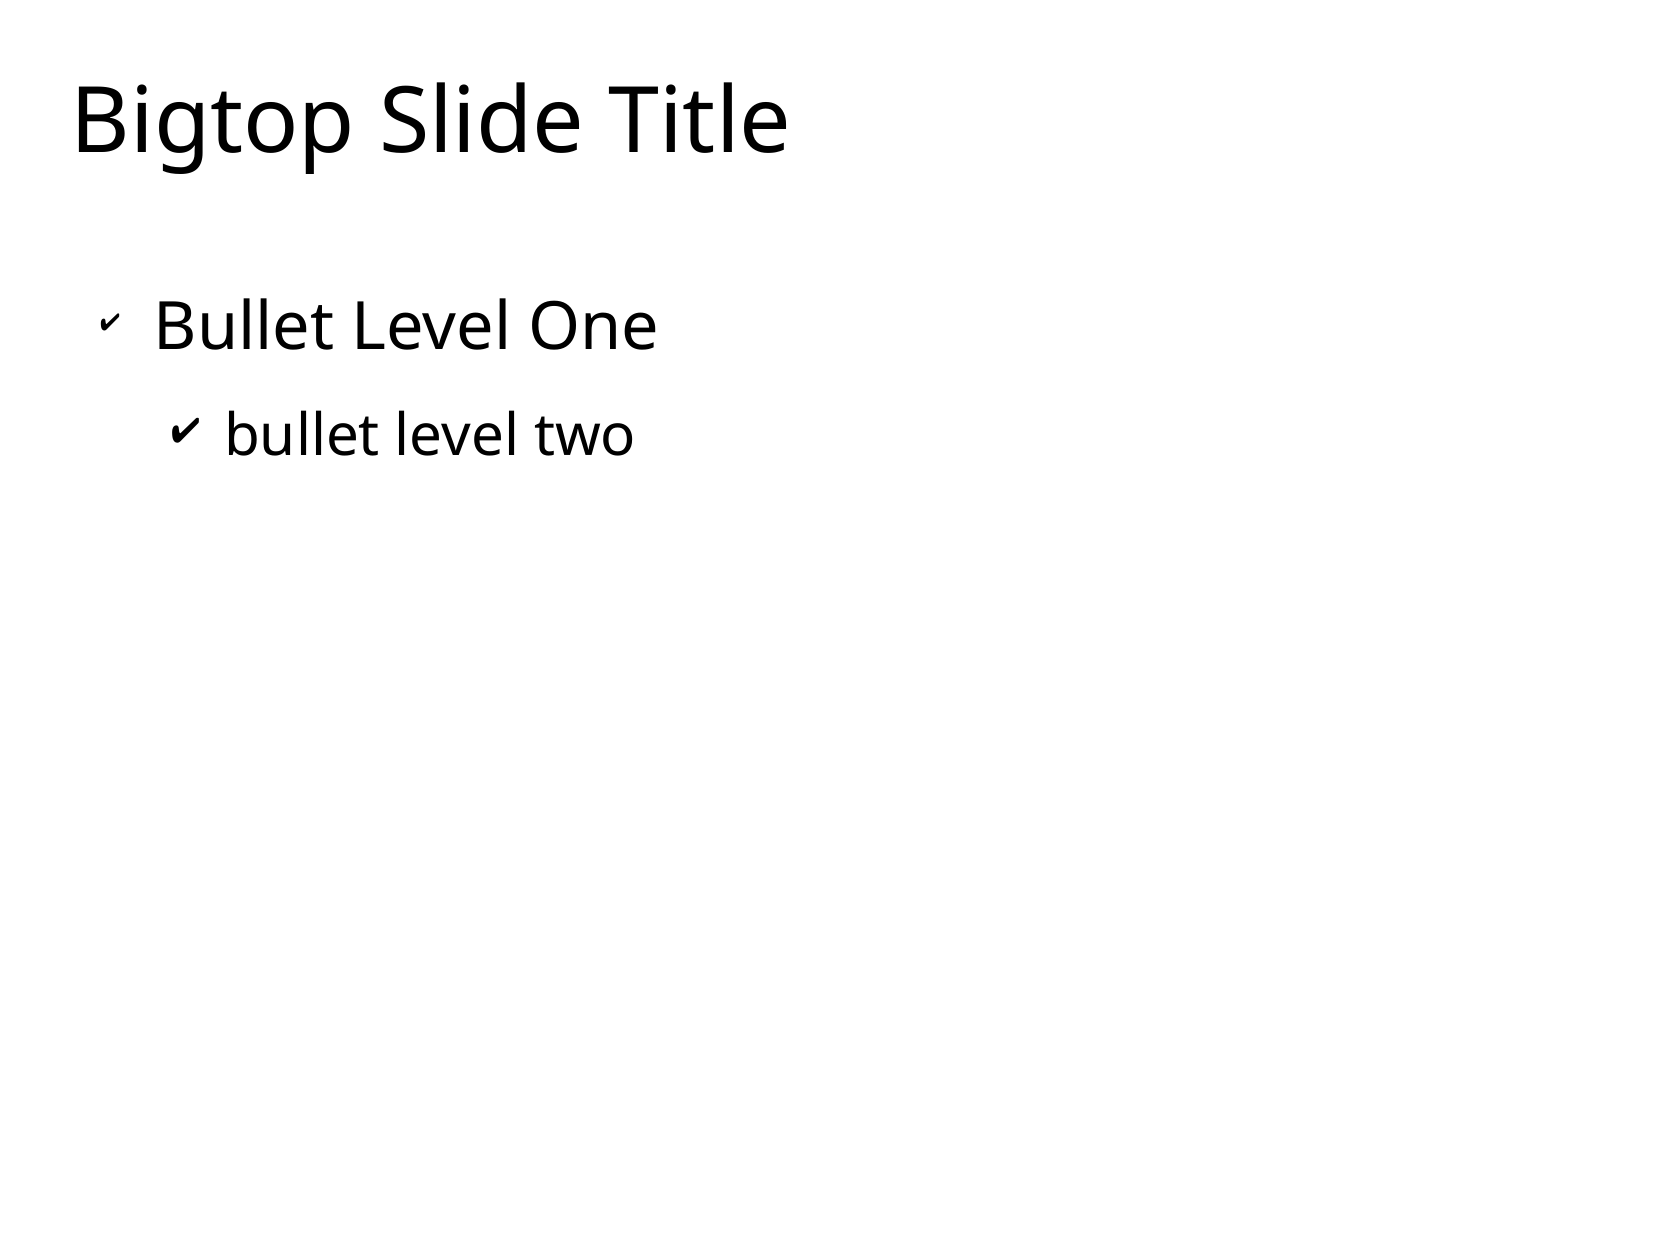

# Bigtop Slide Title
Bullet Level One
bullet level two